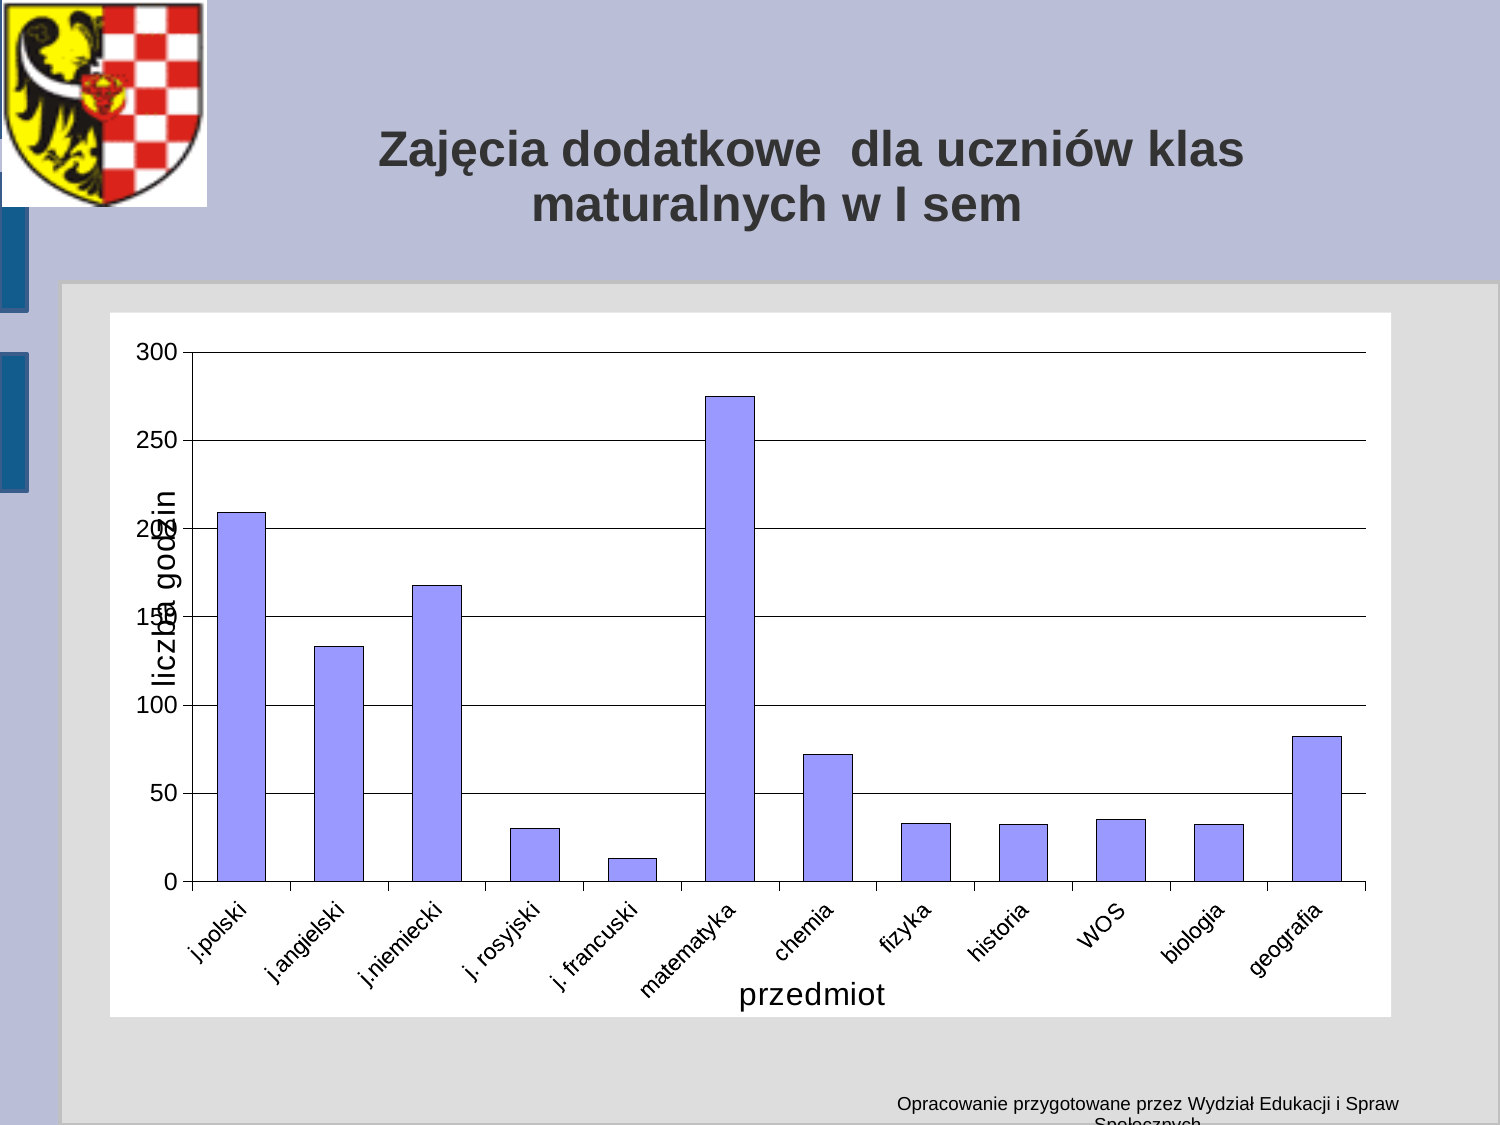

# Zajęcia dodatkowe dla uczniów klas maturalnych w I sem
### Chart
| Category | l. godzin |
|---|---|
| j.polski | 209.0 |
| j.angielski | 133.0 |
| j.niemiecki | 168.0 |
| j. rosyjski | 30.0 |
| j. francuski | 13.0 |
| matematyka | 275.0 |
| chemia | 72.0 |
| fizyka | 33.0 |
| historia | 32.0 |
| WOS | 35.0 |
| biologia | 32.0 |
| geografia | 82.0 |Opracowanie przygotowane przez Wydział Edukacji i Spraw Społecznych